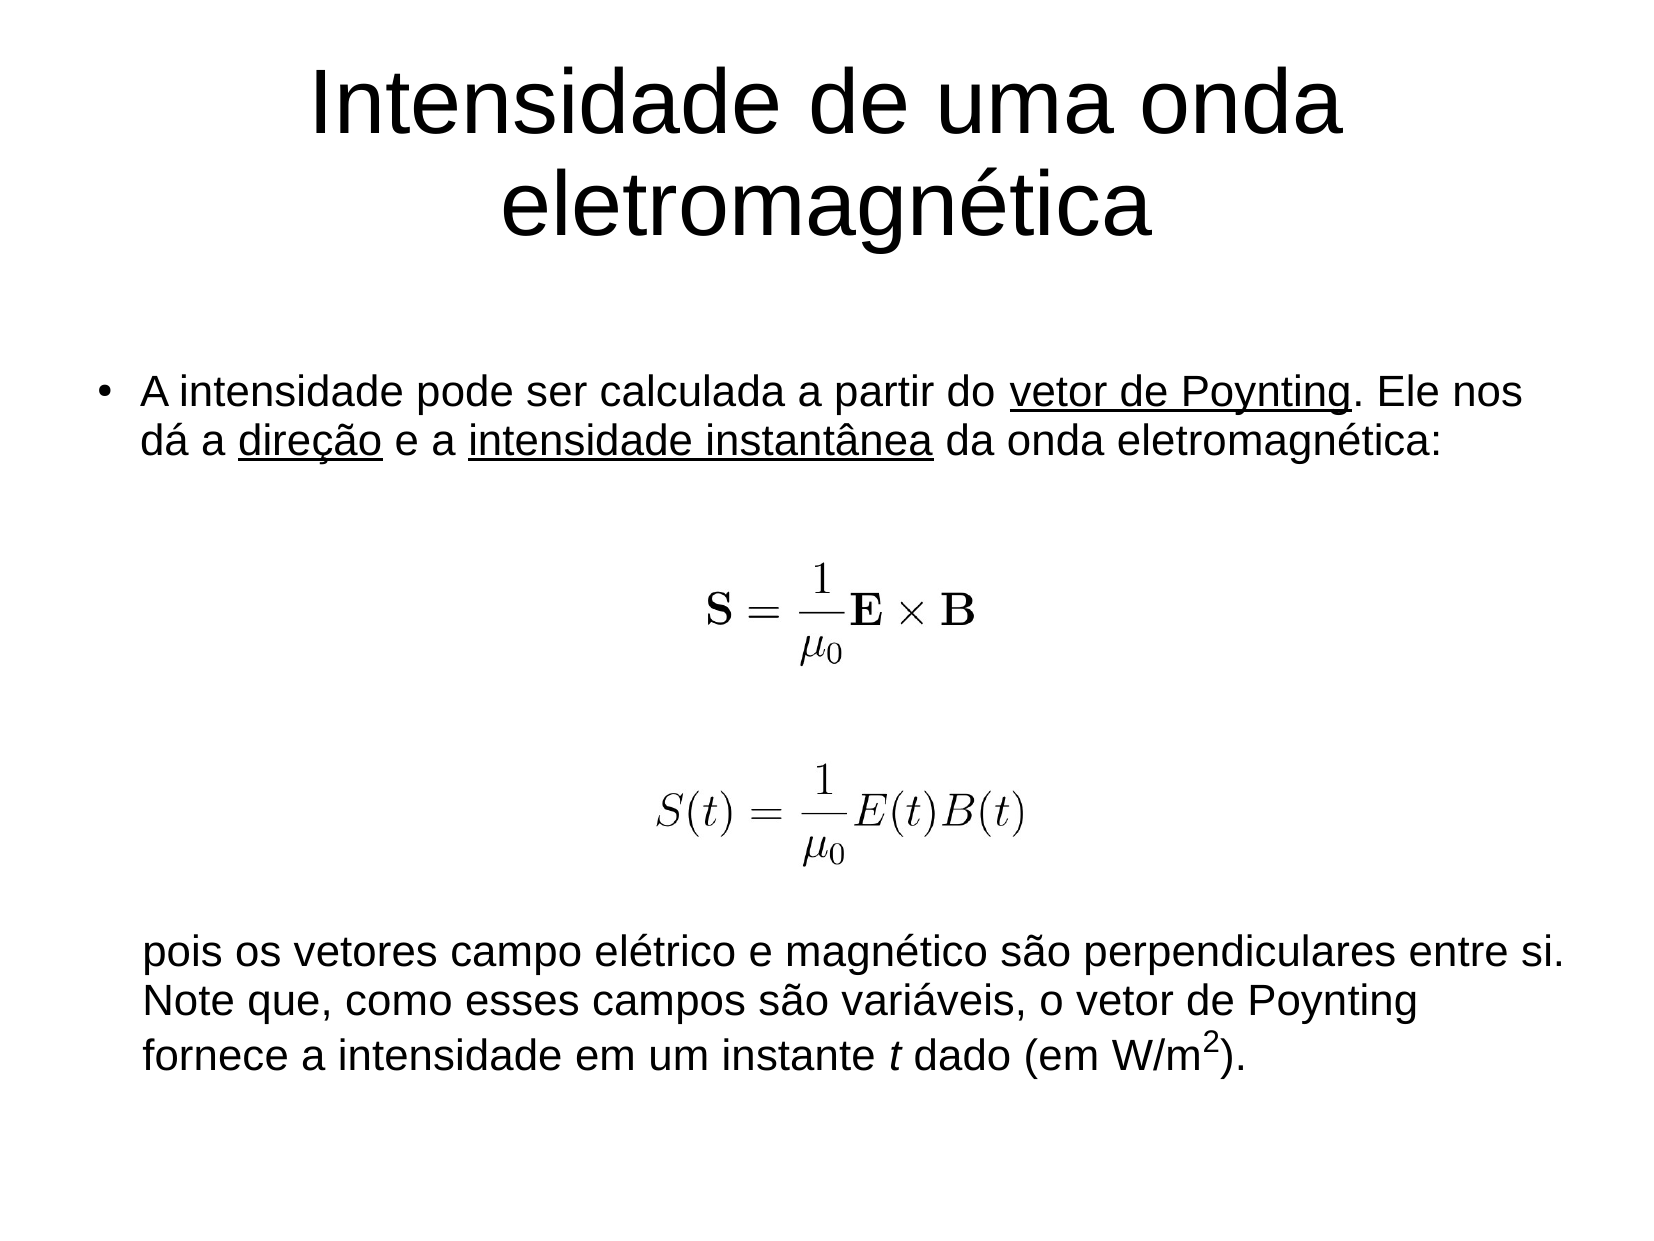

# Intensidade de uma onda eletromagnética
A intensidade pode ser calculada a partir do vetor de Poynting. Ele nos dá a direção e a intensidade instantânea da onda eletromagnética:
pois os vetores campo elétrico e magnético são perpendiculares entre si. Note que, como esses campos são variáveis, o vetor de Poynting fornece a intensidade em um instante t dado (em W/m2).